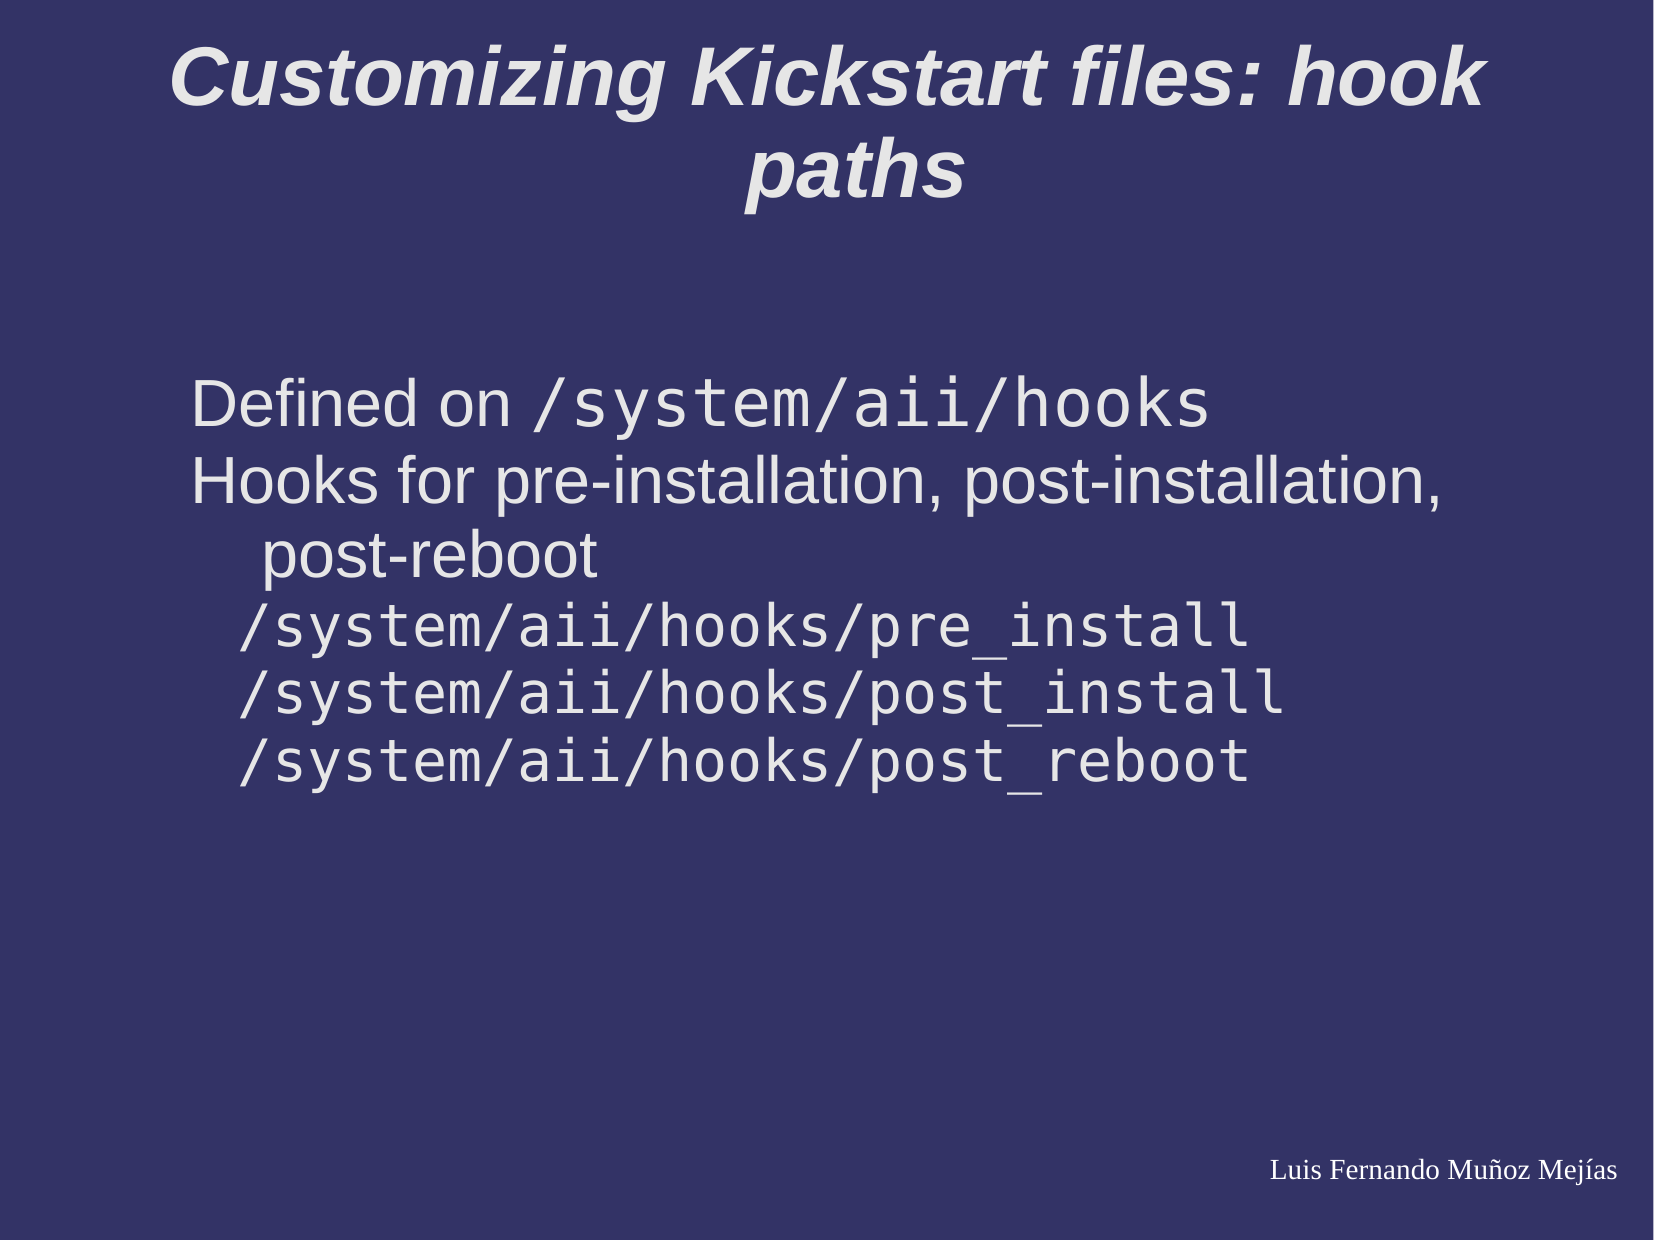

# Customizing Kickstart files: hook paths
Defined on /system/aii/hooks
Hooks for pre-installation, post-installation, post-reboot
/system/aii/hooks/pre_install
/system/aii/hooks/post_install
/system/aii/hooks/post_reboot
Luis Fernando Muñoz Mejías